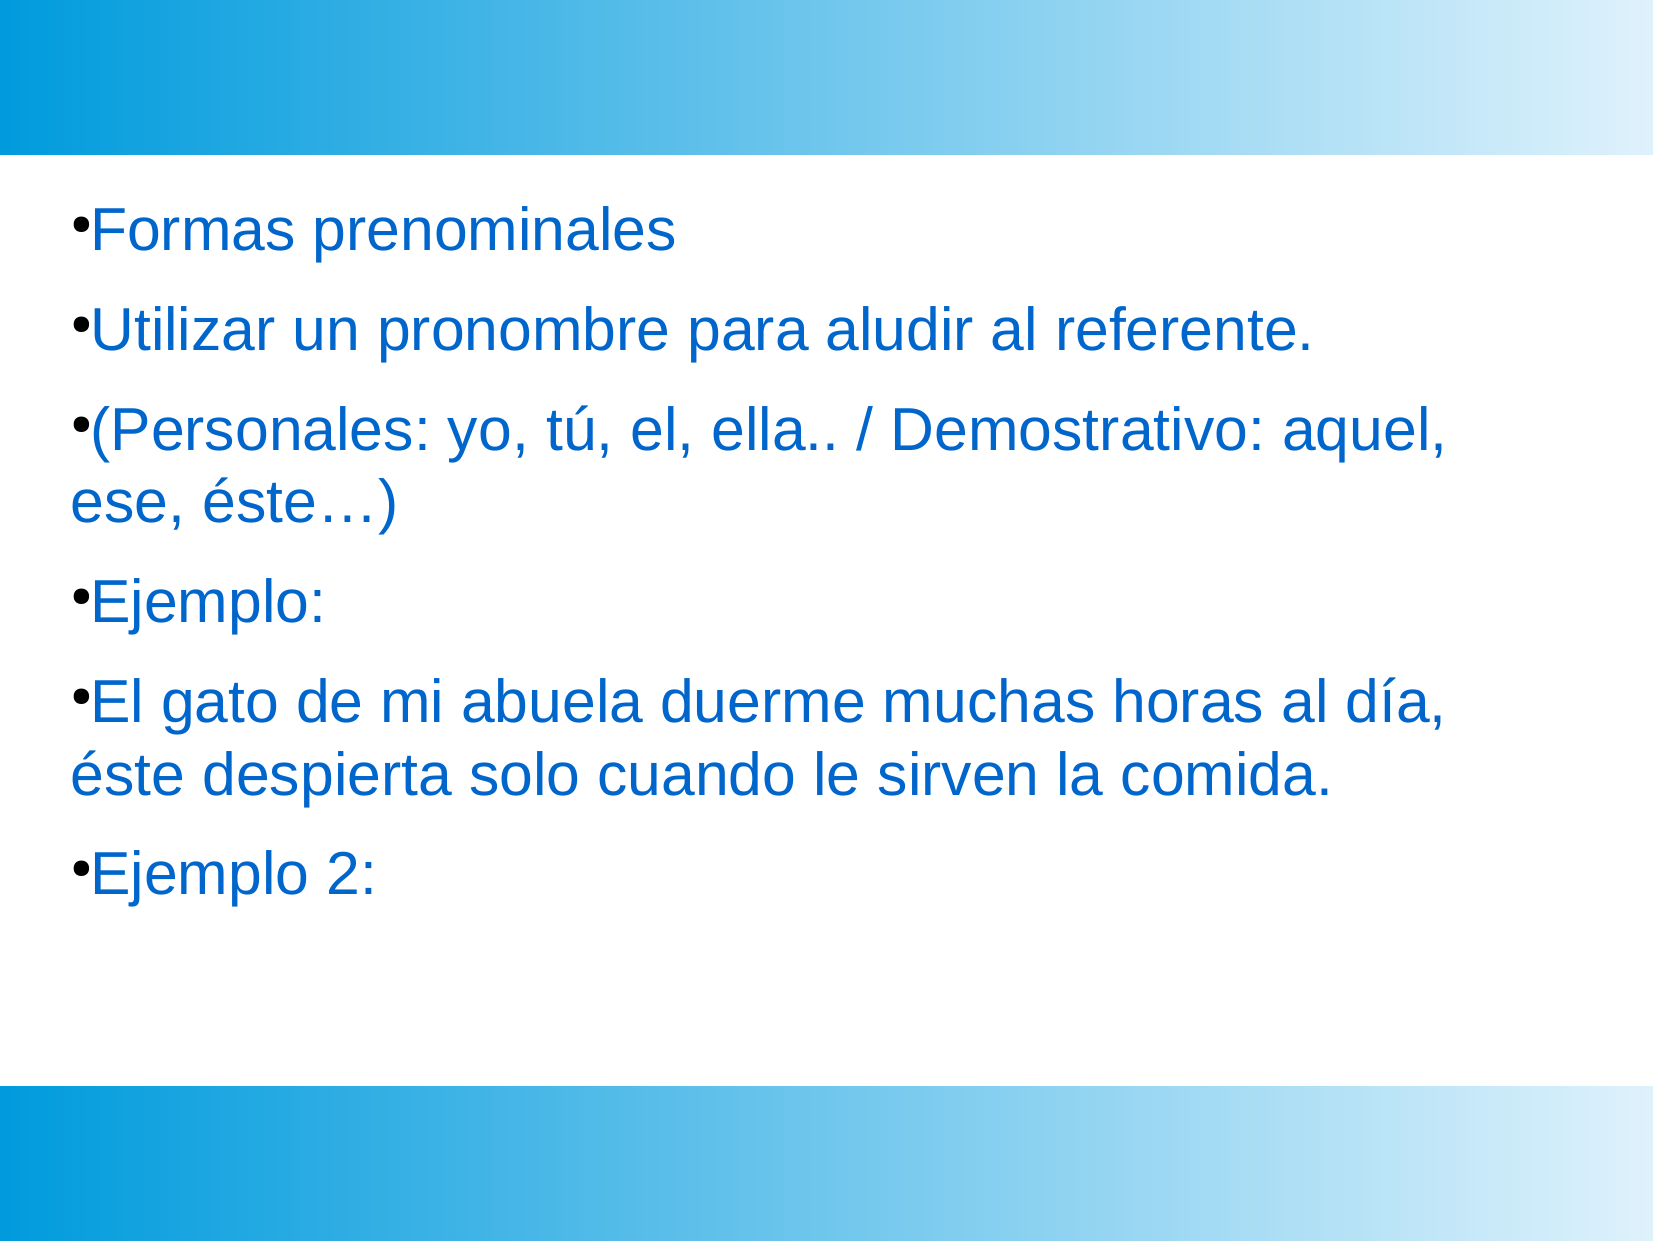

#
Formas prenominales
Utilizar un pronombre para aludir al referente.
(Personales: yo, tú, el, ella.. / Demostrativo: aquel, ese, éste…)
Ejemplo:
El gato de mi abuela duerme muchas horas al día, éste despierta solo cuando le sirven la comida.
Ejemplo 2: